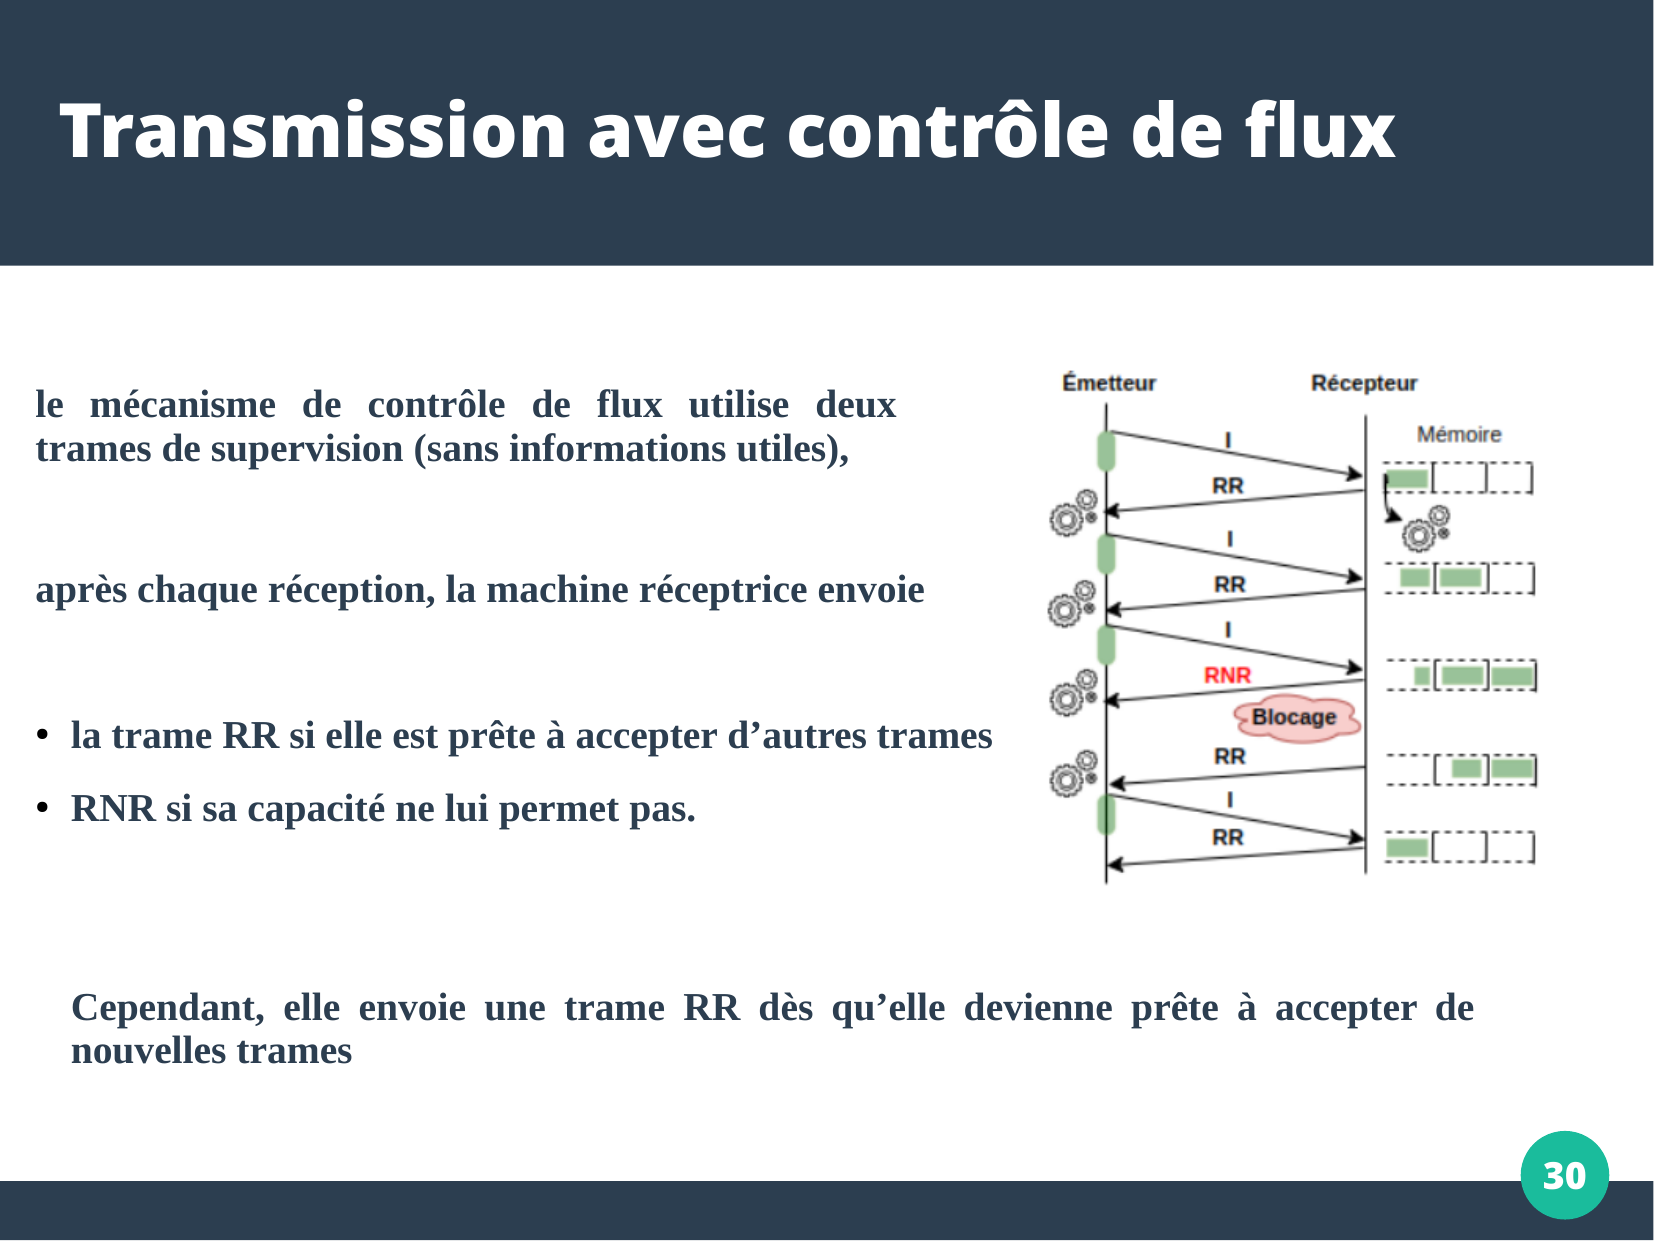

# Transmission avec contrôle de flux
le mécanisme de contrôle de flux utilise deux trames de supervision (sans informations utiles),
après chaque réception, la machine réceptrice envoie
la trame RR si elle est prête à accepter d’autres trames
RNR si sa capacité ne lui permet pas.
Cependant, elle envoie une trame RR dès qu’elle devienne prête à accepter de nouvelles trames
30